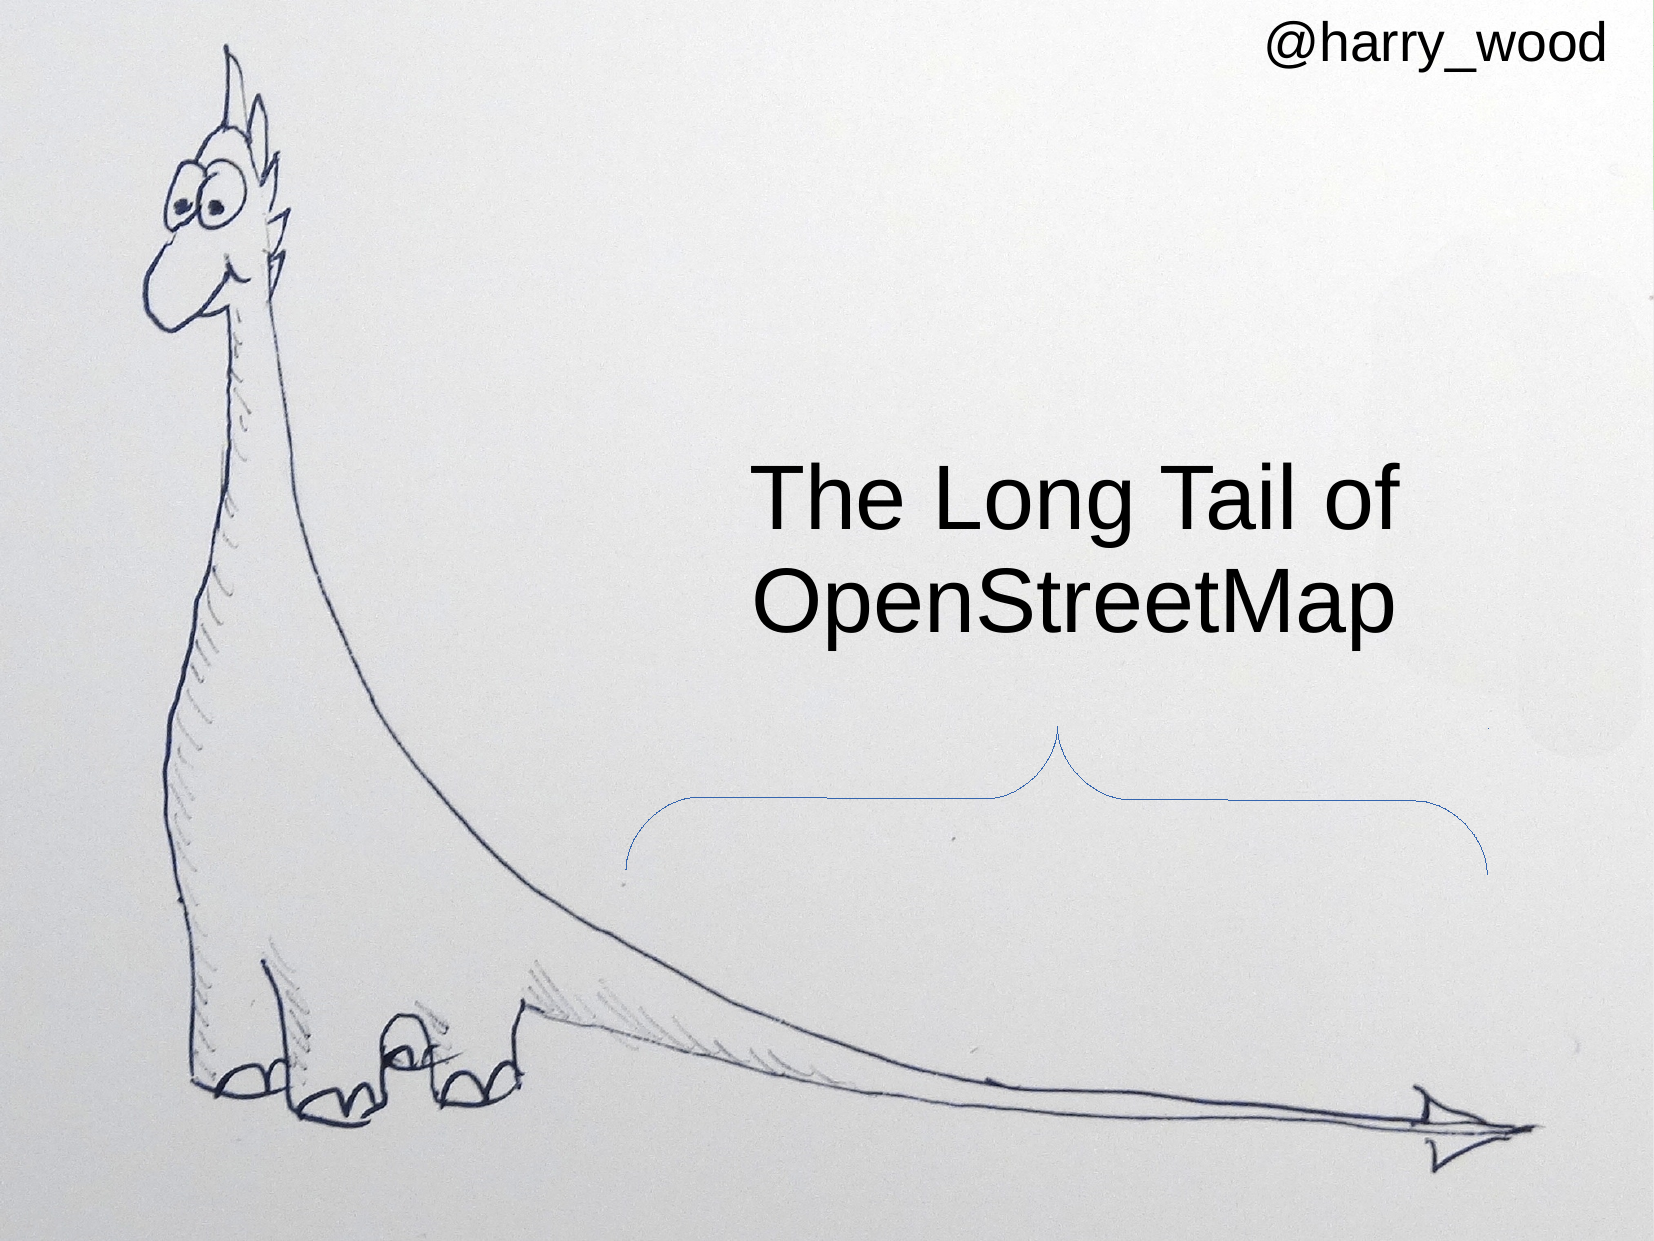

@harry_wood
# The Long Tail of OpenStreetMap